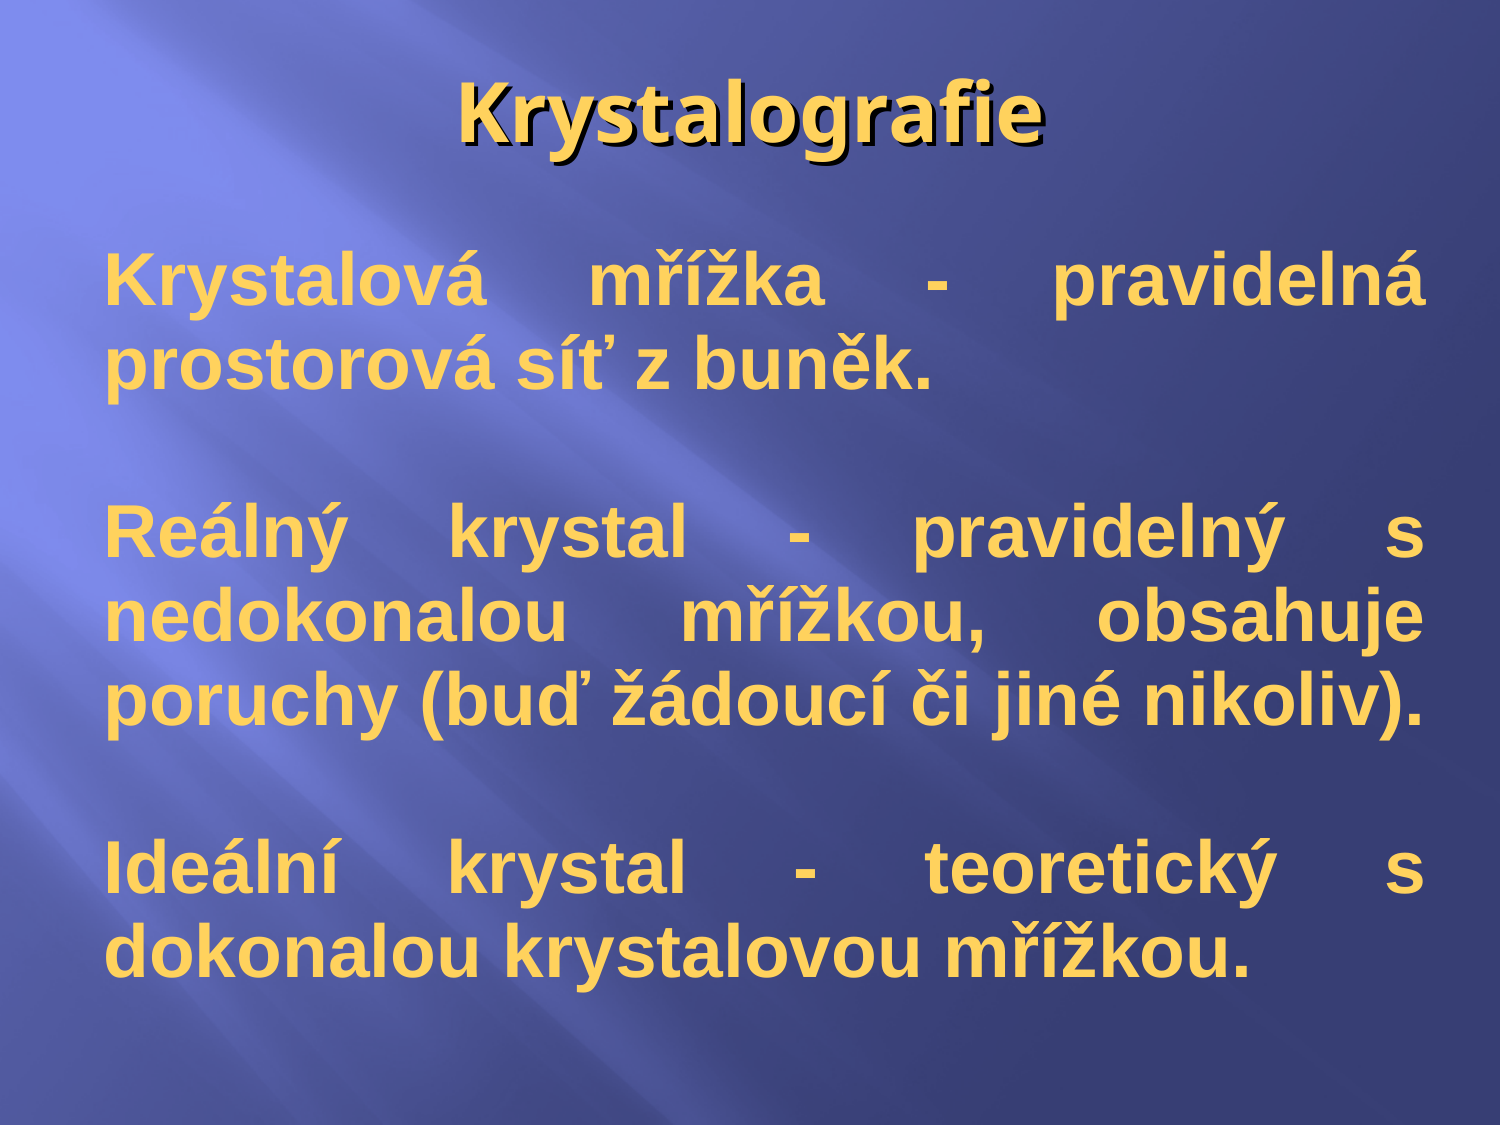

# Krystalografie
Krystalová mřížka - pravidelná prostorová síť z buněk.
Reálný krystal - pravidelný s nedokonalou mřížkou, obsahuje poruchy (buď žádoucí či jiné nikoliv).
Ideální krystal - teoretický s dokonalou krystalovou mřížkou.